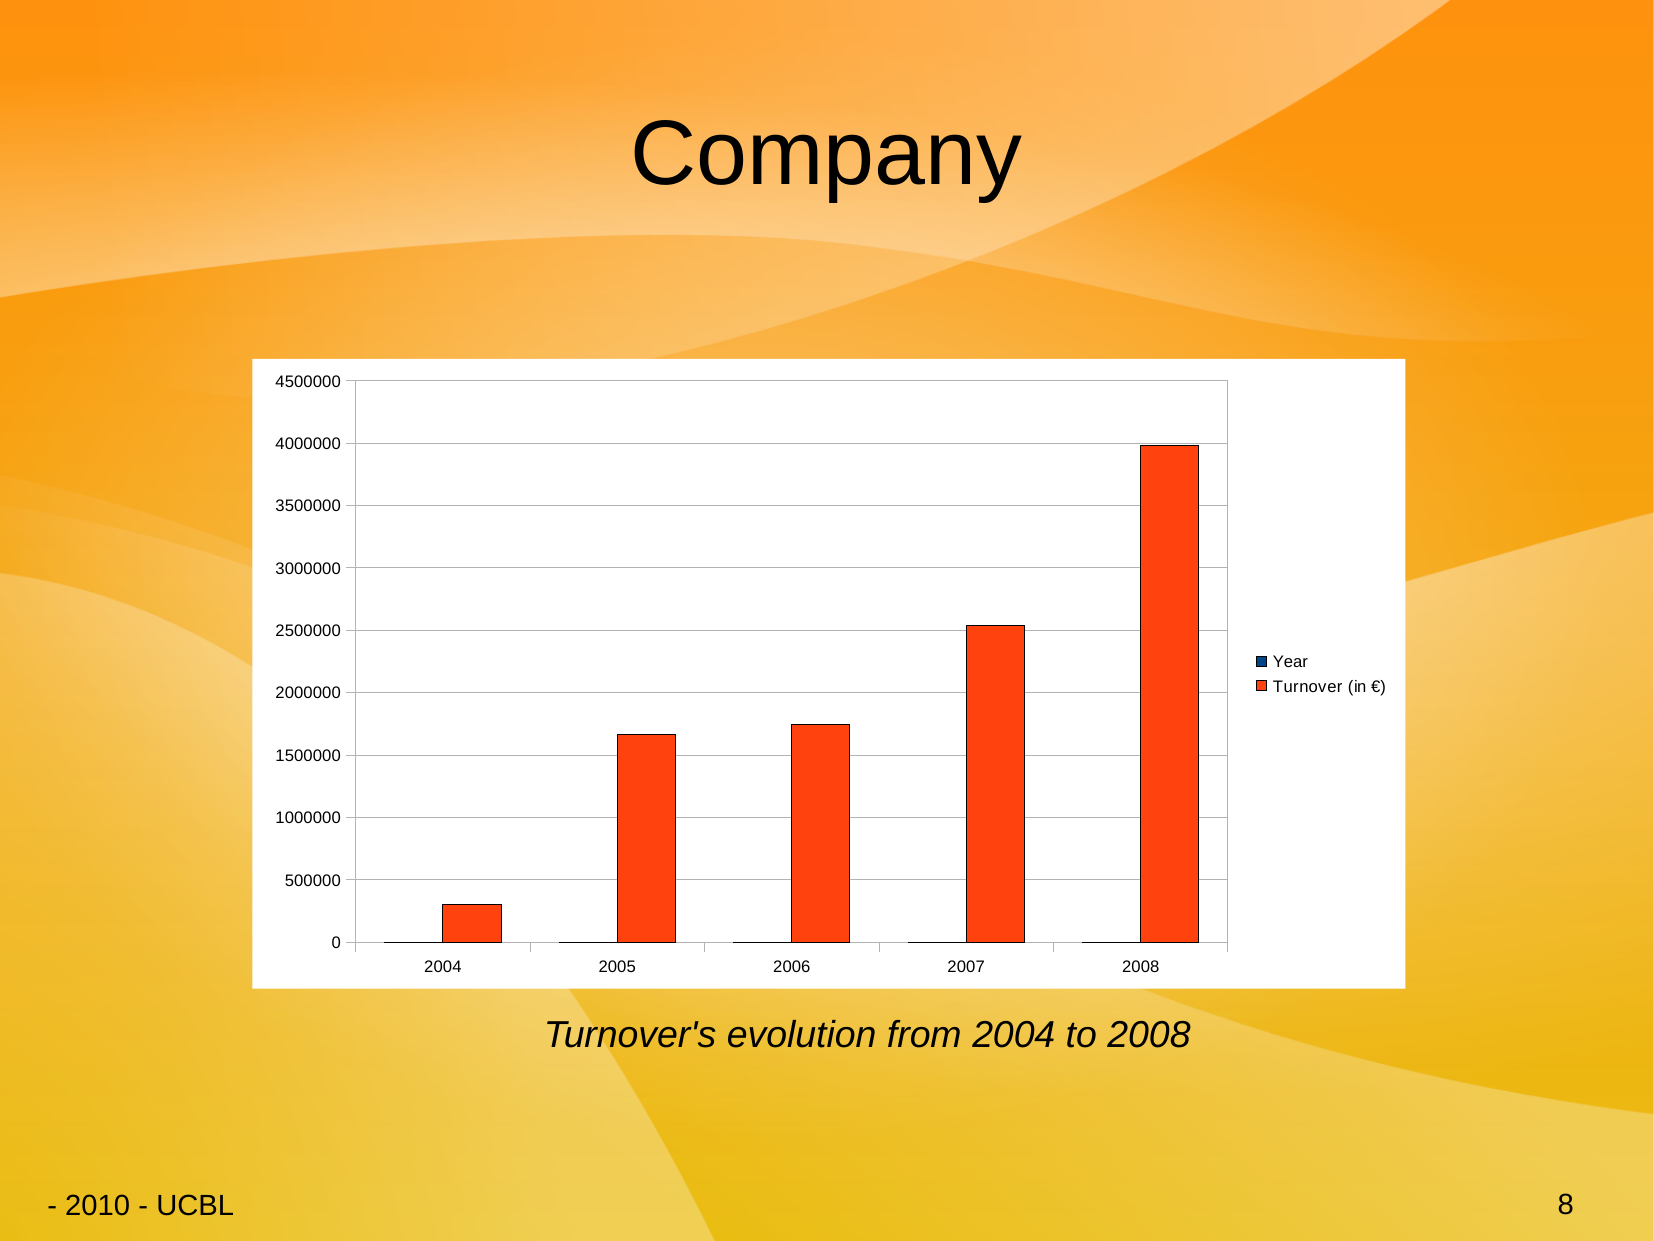

# Company
### Chart
| Category | Year | Turnover (in €) |
|---|---|---|
| 2004 | 2004.0 | 304000.0 |
| 2005 | 2005.0 | 1666000.0 |
| 2006 | 2006.0 | 1745000.0 |
| 2007 | 2007.0 | 2538000.0 |
| 2008 | 2008.0 | 3982000.0 |Turnover's evolution from 2004 to 2008
 - 2010 - UCBL